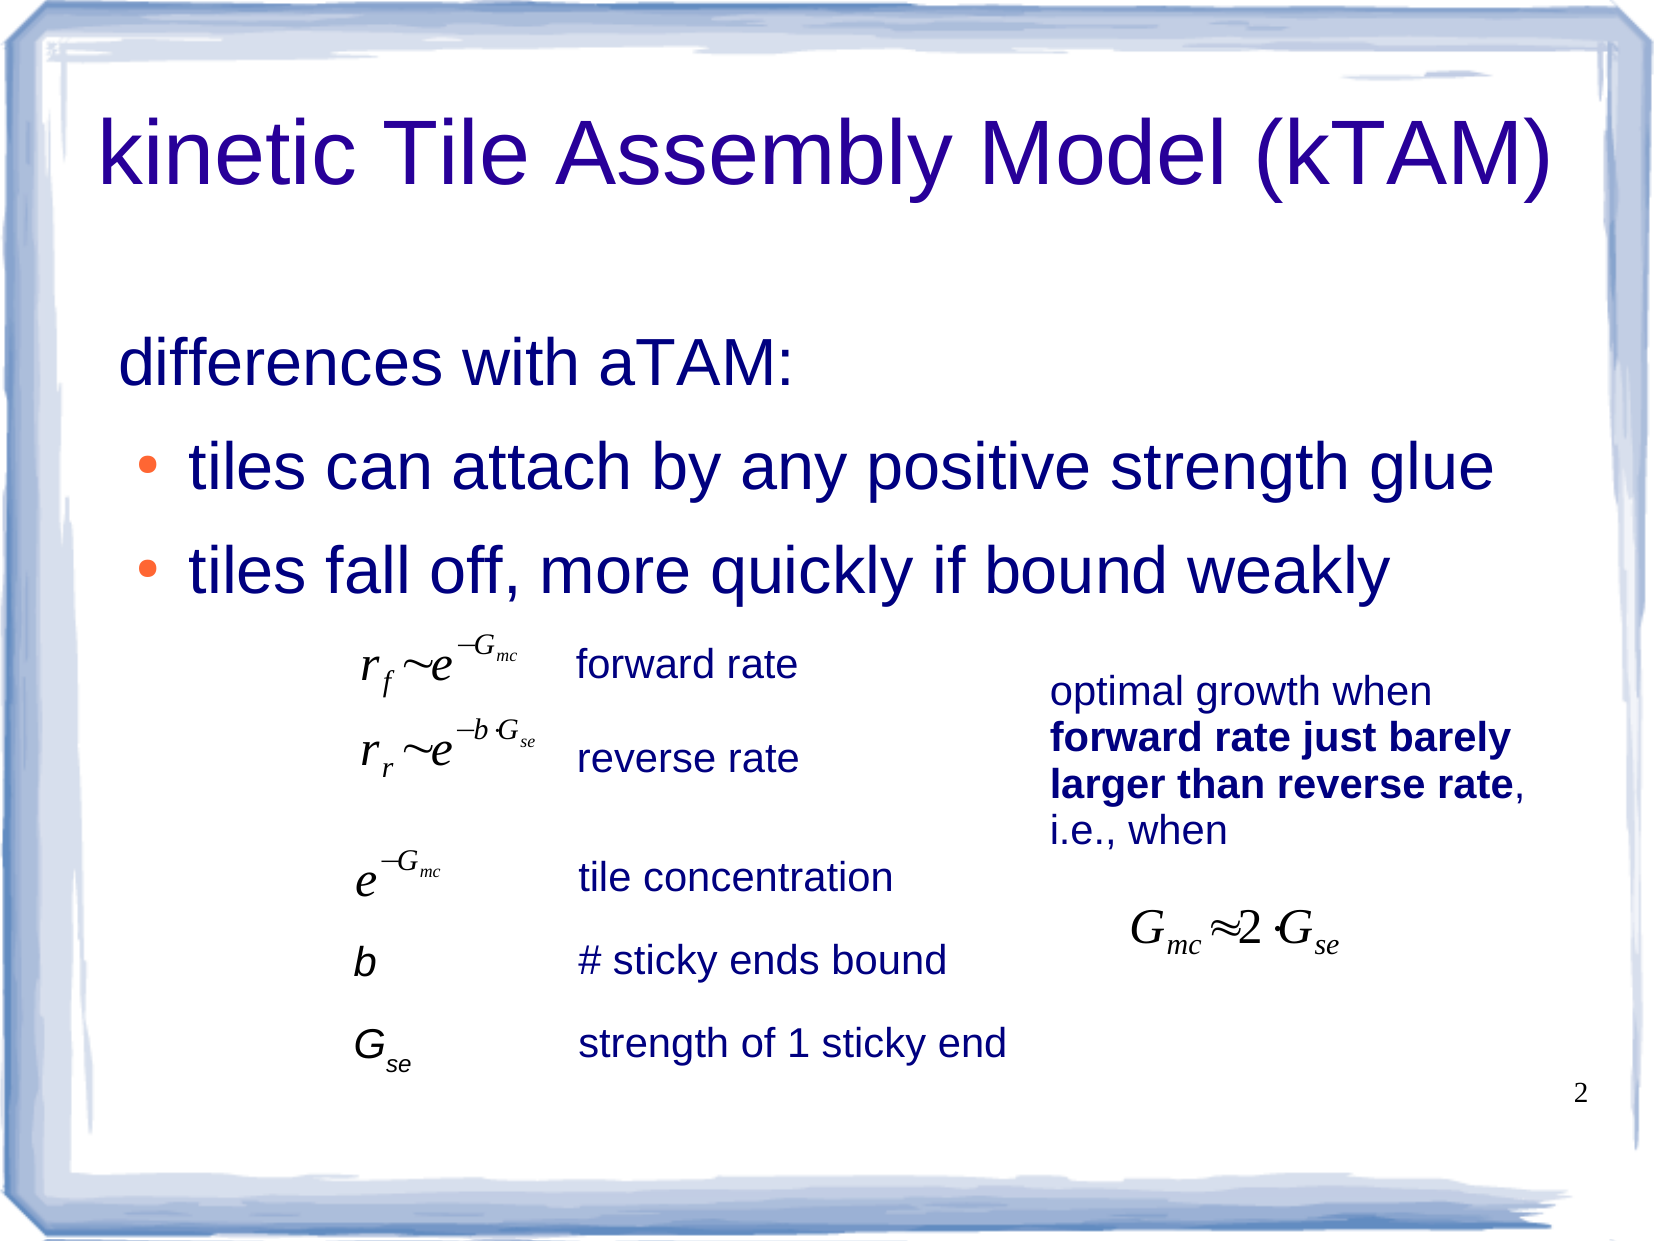

# kinetic Tile Assembly Model (kTAM)
differences with aTAM:
tiles can attach by any positive strength glue
tiles fall off, more quickly if bound weakly
forward rate
optimal growth when forward rate just barely larger than reverse rate, i.e., when
reverse rate
tile concentration
# sticky ends bound
b
strength of 1 sticky end
Gse
2